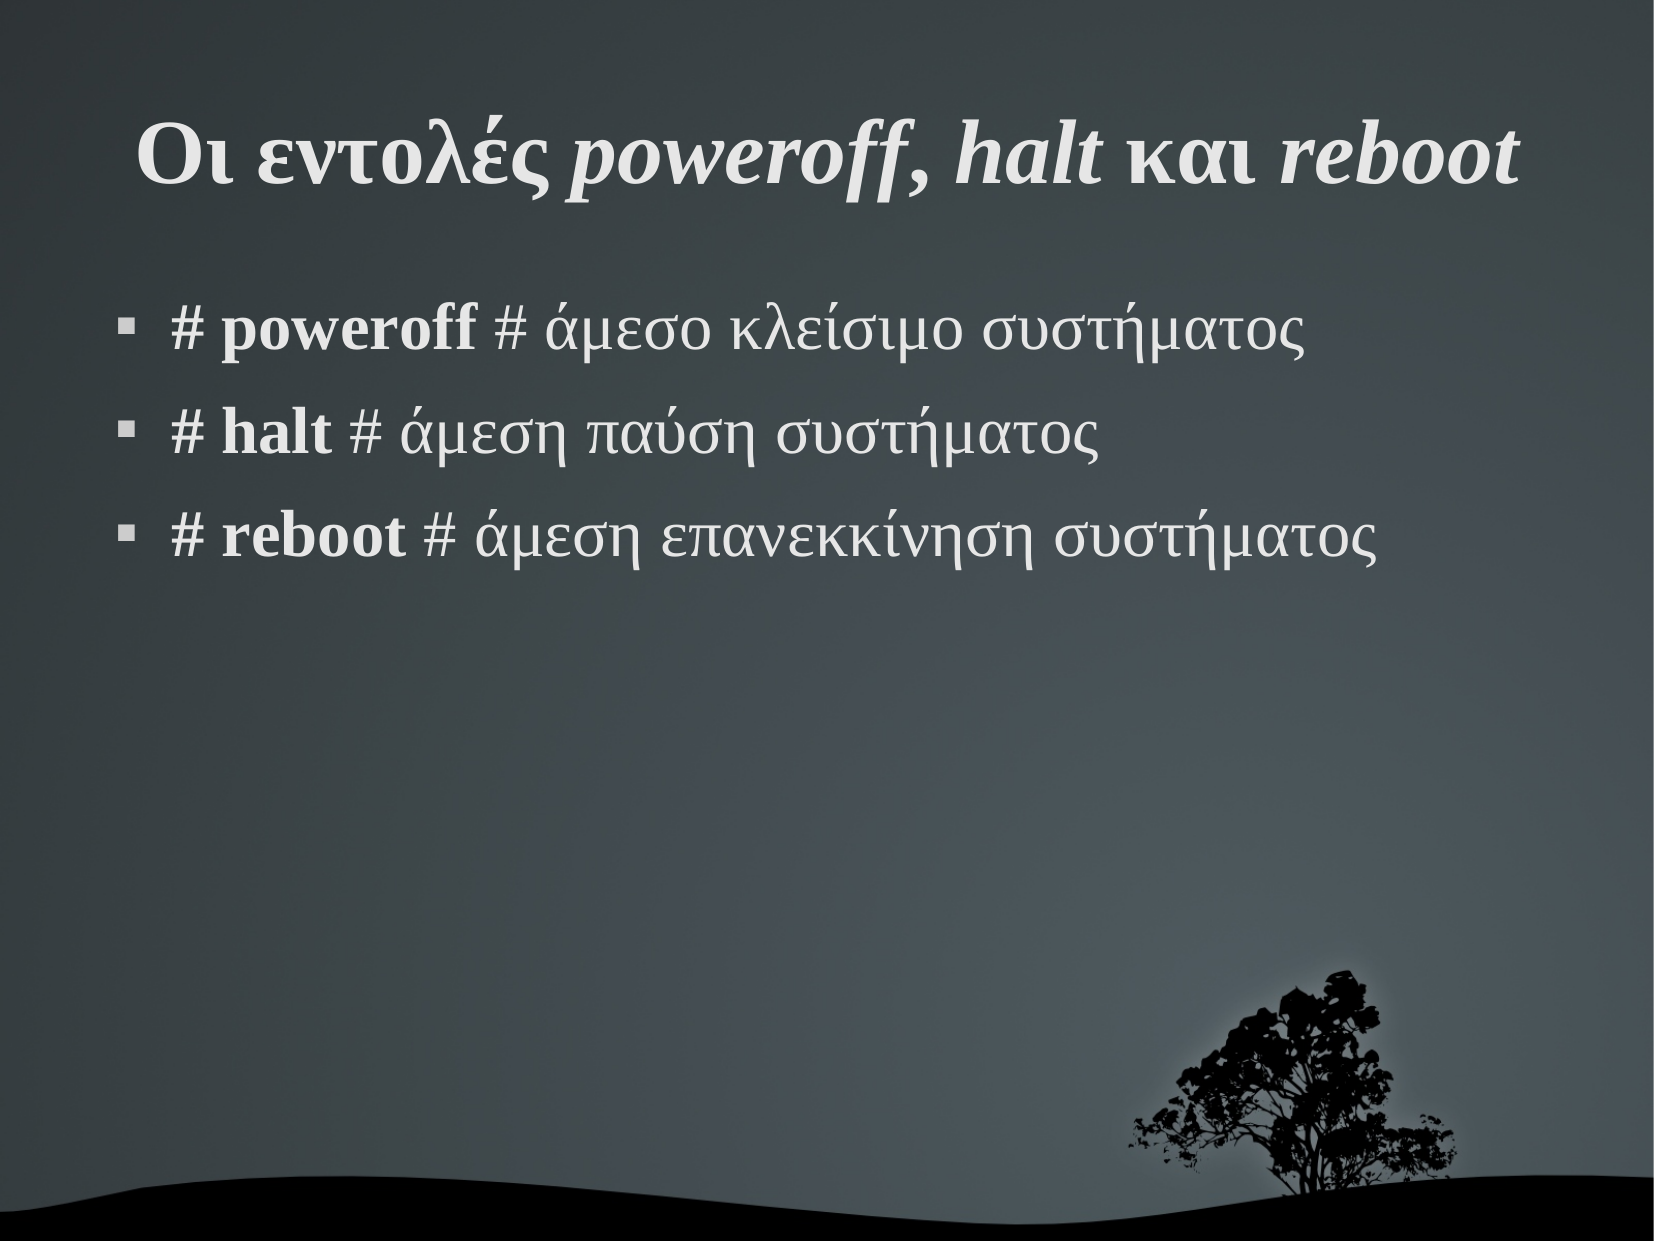

# Οι εντολές poweroff, halt και reboot
# poweroff # άμεσο κλείσιμο συστήματος
# halt # άμεση παύση συστήματος
# reboot # άμεση επανεκκίνηση συστήματος